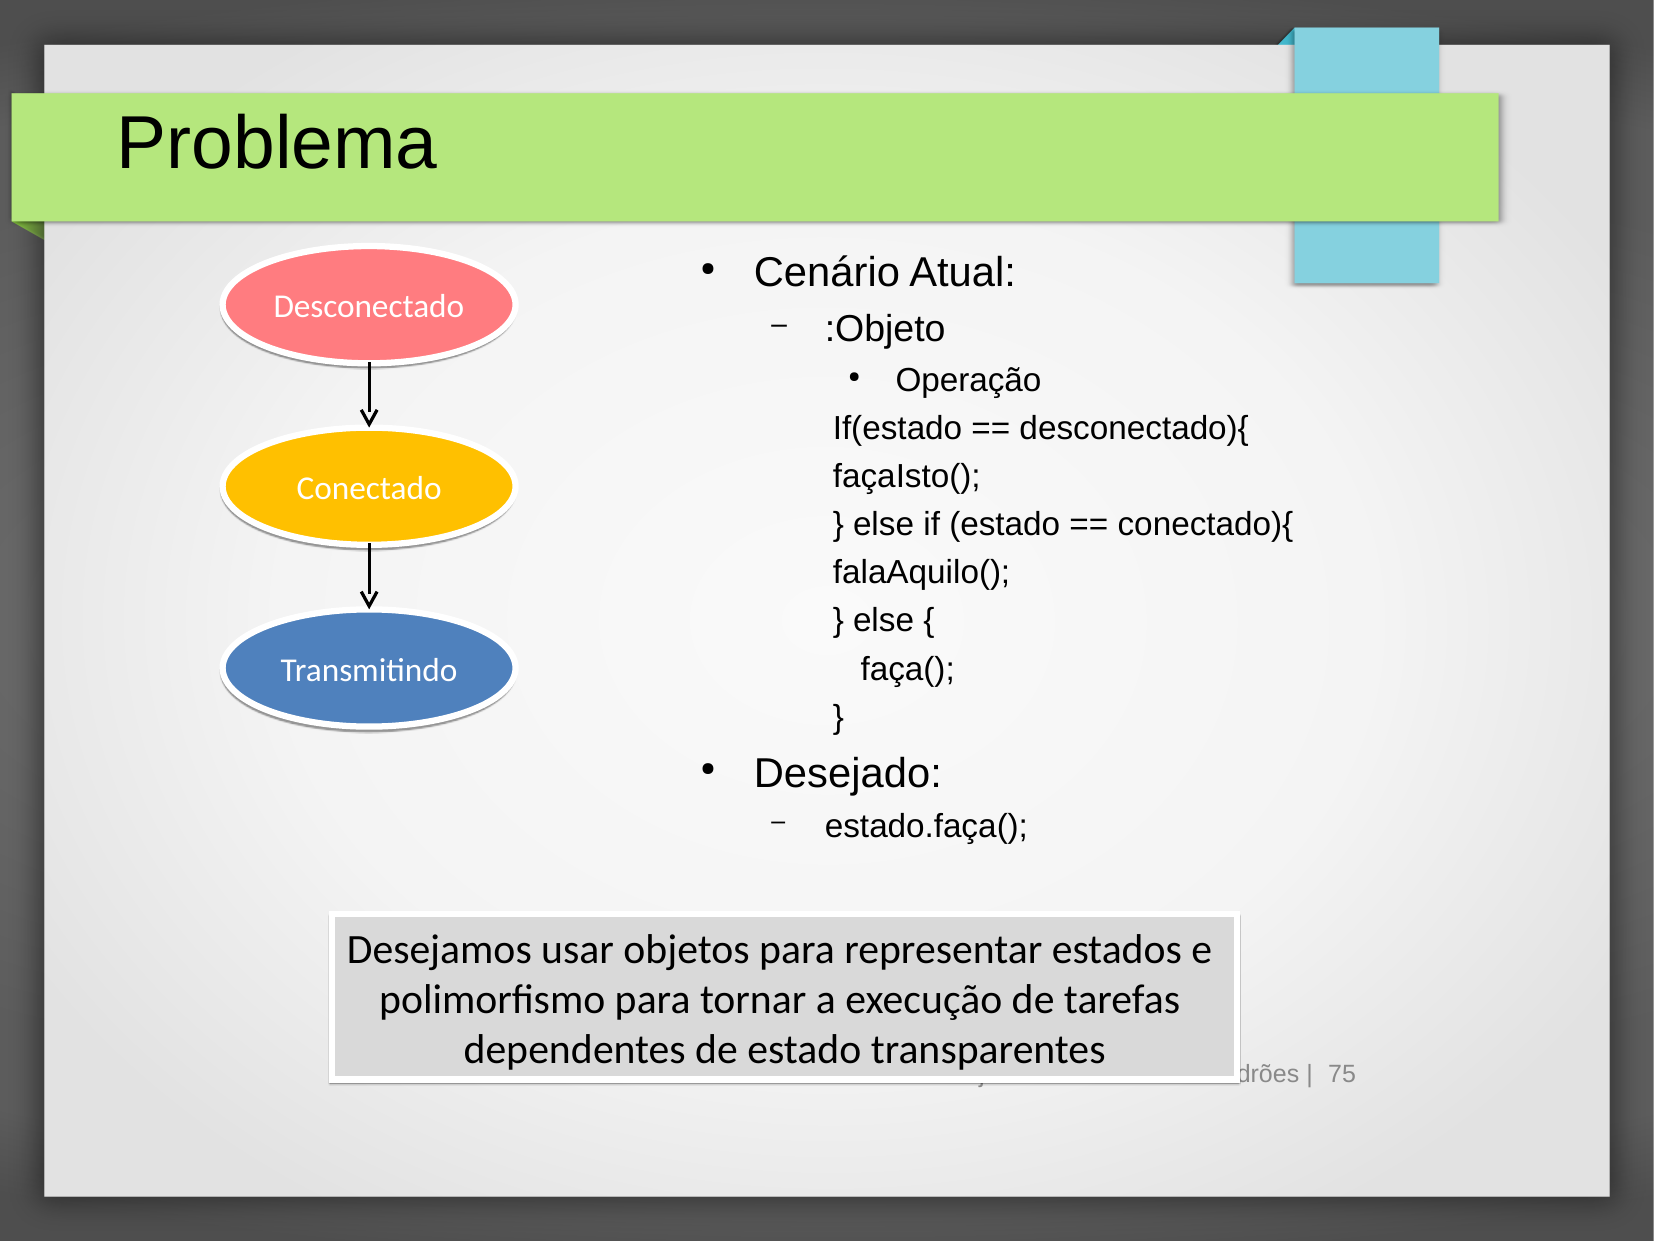

# Problema
Cenário Atual:
:Objeto
Operação
If(estado == desconectado){
façaIsto();
} else if (estado == conectado){
falaAquilo();
} else {
 faça();
}
Desejado:
estado.faça();
Desconectado
Conectado
Transmitindo
Desejamos usar objetos para representar estados e
polimorfismo para tornar a execução de tarefas
dependentes de estado transparentes
 Análise e Projeto OO com UML e Padrões |